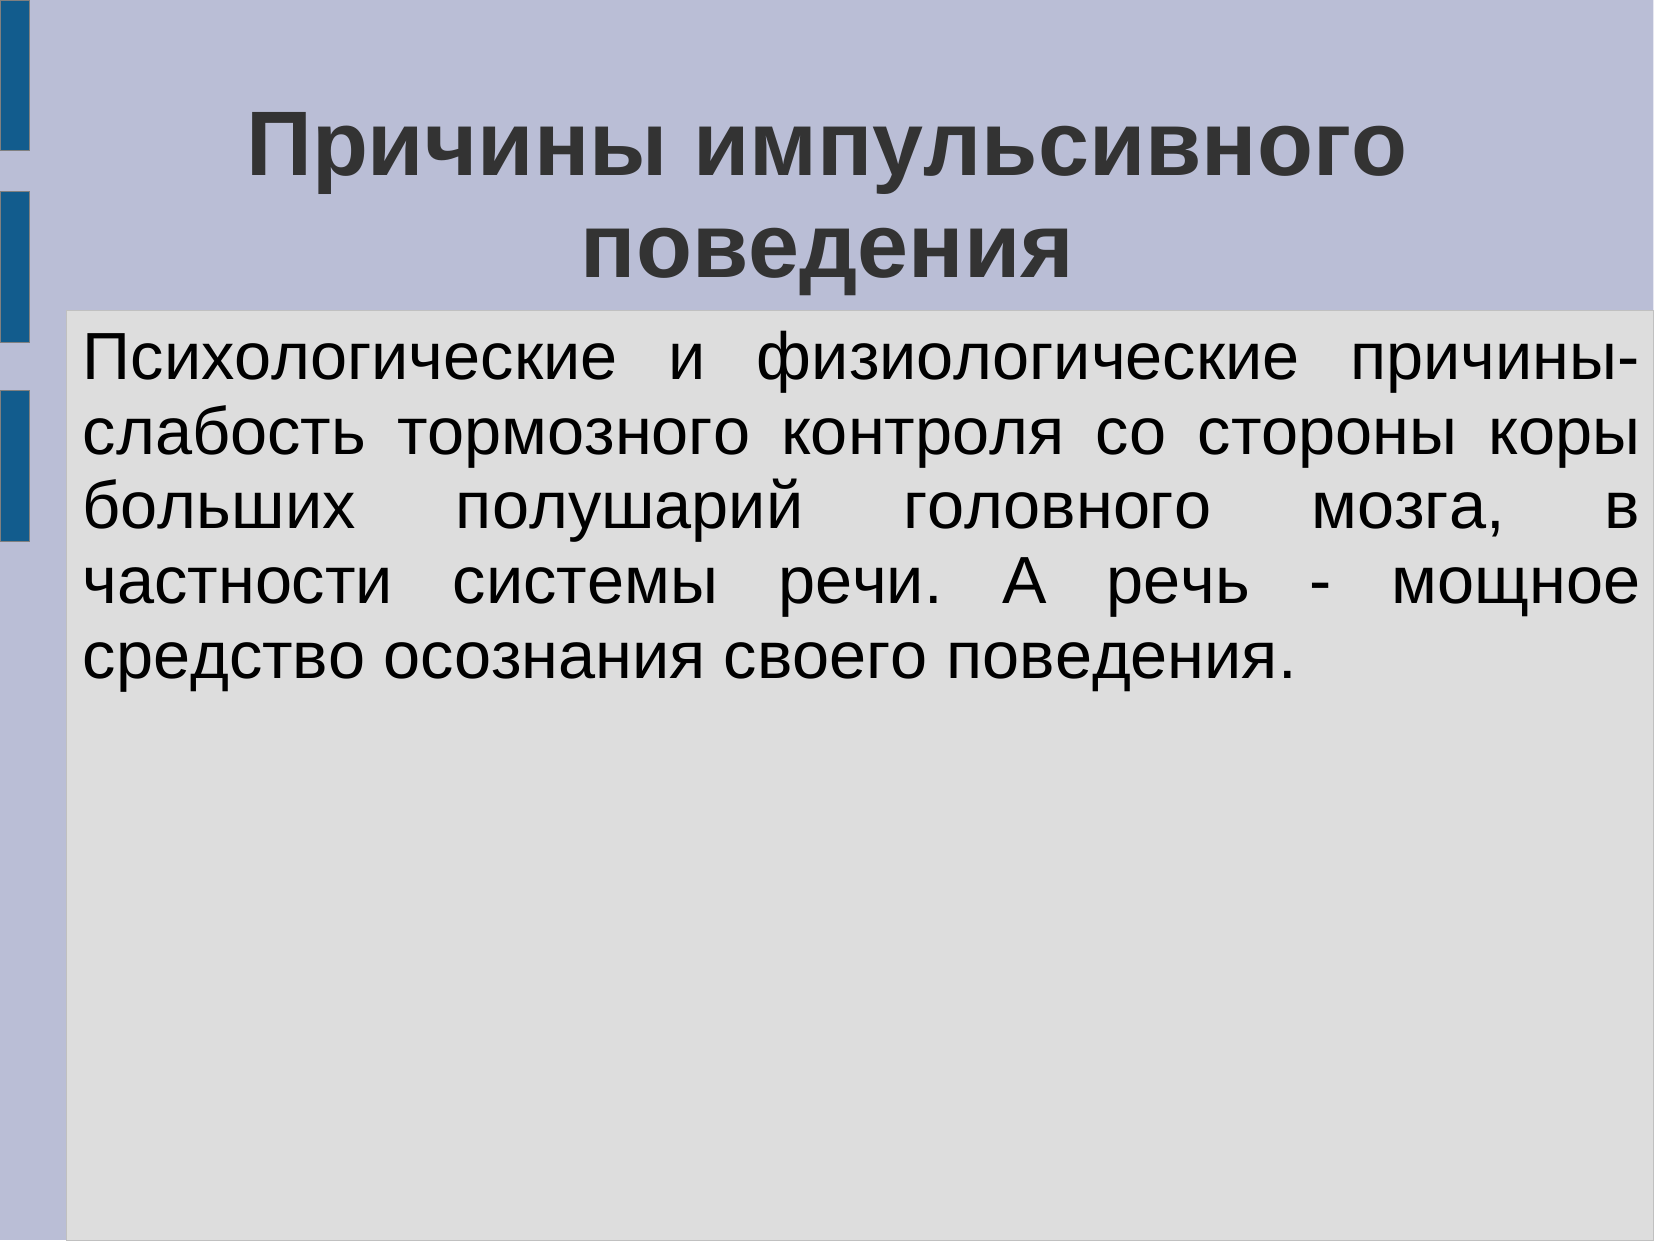

# Причины импульсивного поведения
Психологические и физиологические причины-слабость тормозного контроля со стороны коры больших полушарий головного мозга, в частности системы речи. А речь - мощное средство осознания своего поведения.